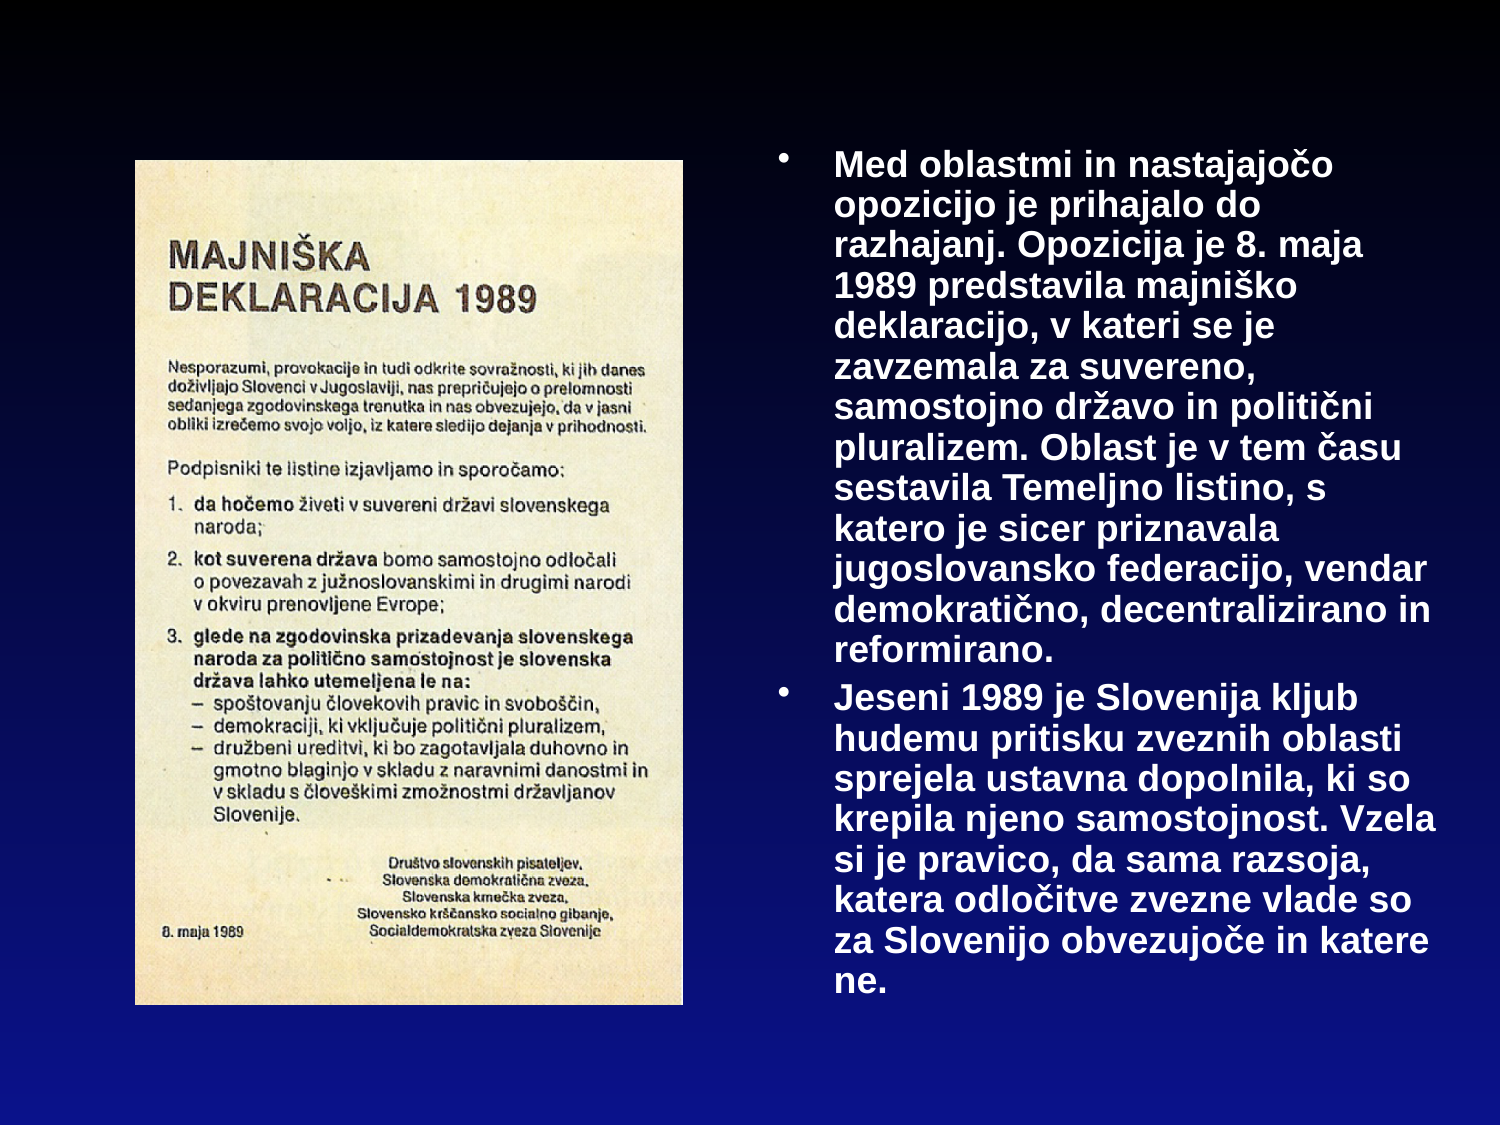

#
Med oblastmi in nastajajočo opozicijo je prihajalo do razhajanj. Opozicija je 8. maja 1989 predstavila majniško deklaracijo, v kateri se je zavzemala za suvereno, samostojno državo in politični pluralizem. Oblast je v tem času sestavila Temeljno listino, s katero je sicer priznavala jugoslovansko federacijo, vendar demokratično, decentralizirano in reformirano.
Jeseni 1989 je Slovenija kljub hudemu pritisku zveznih oblasti sprejela ustavna dopolnila, ki so krepila njeno samostojnost. Vzela si je pravico, da sama razsoja, katera odločitve zvezne vlade so za Slovenijo obvezujoče in katere ne.